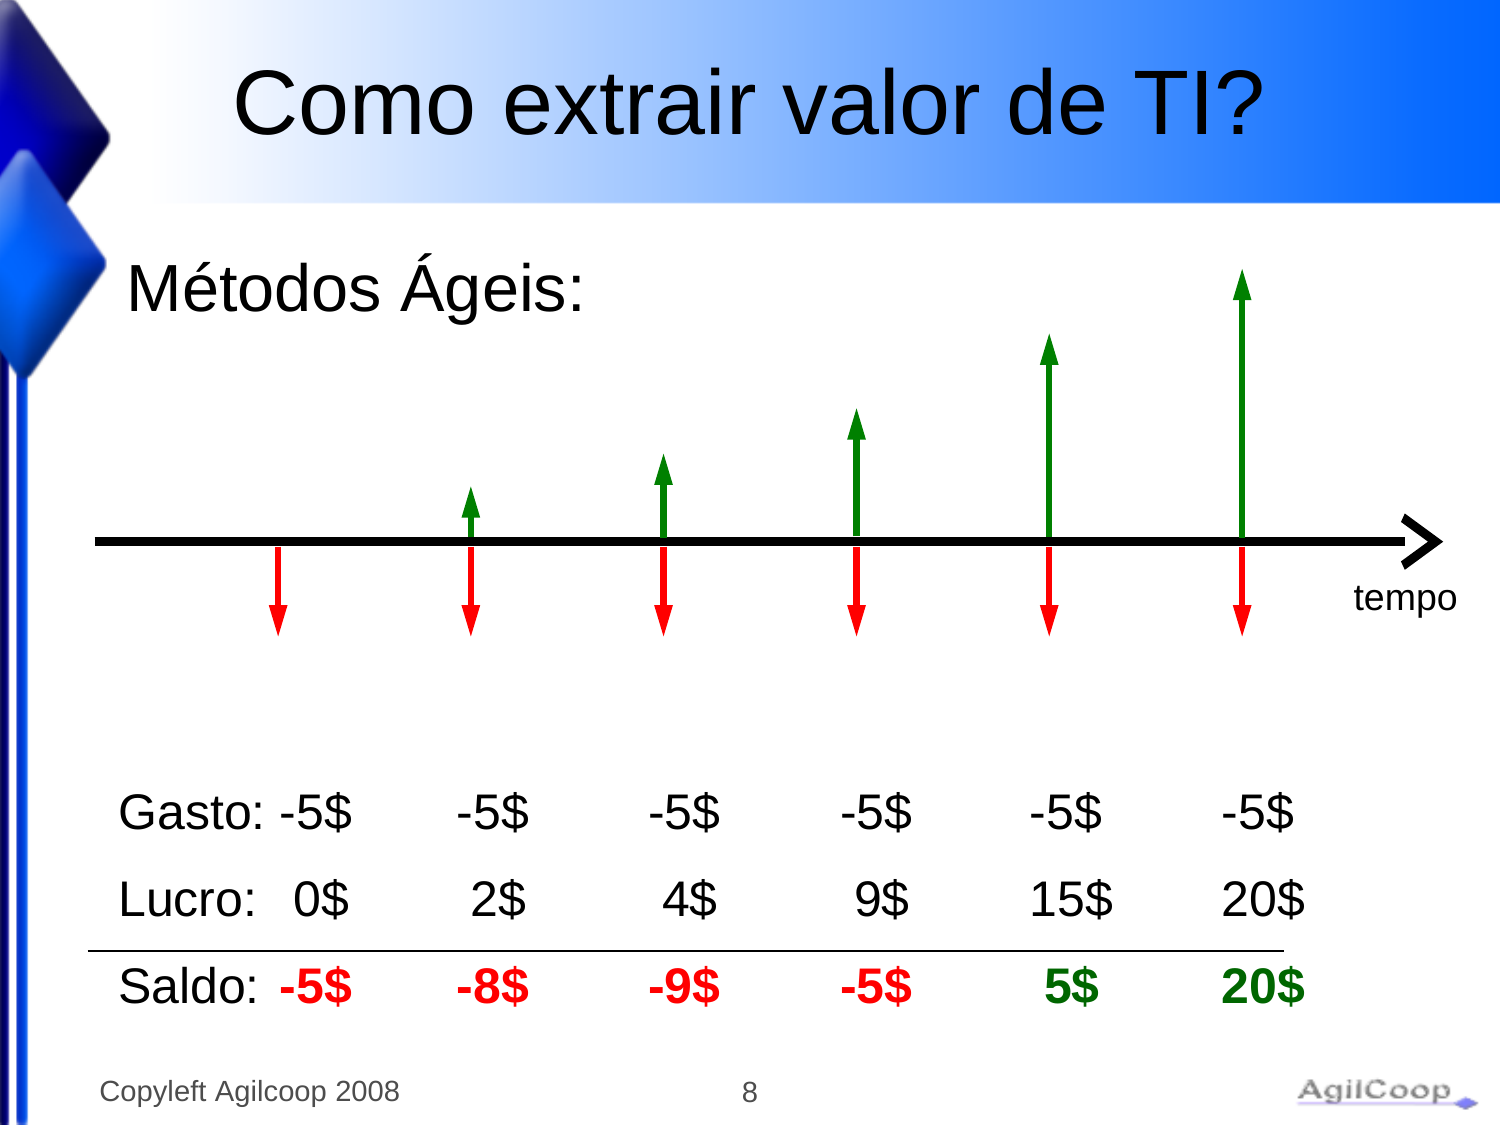

# Como extrair valor de TI?
Métodos Ágeis:
tempo
Gasto:	-5$	-5$	-5$	-5$	-5$	-5$
Lucro:	 0$	 2$	 4$	 9$	15$	20$
Saldo:	-5$	-8$	-9$	-5$	 5$	20$
8